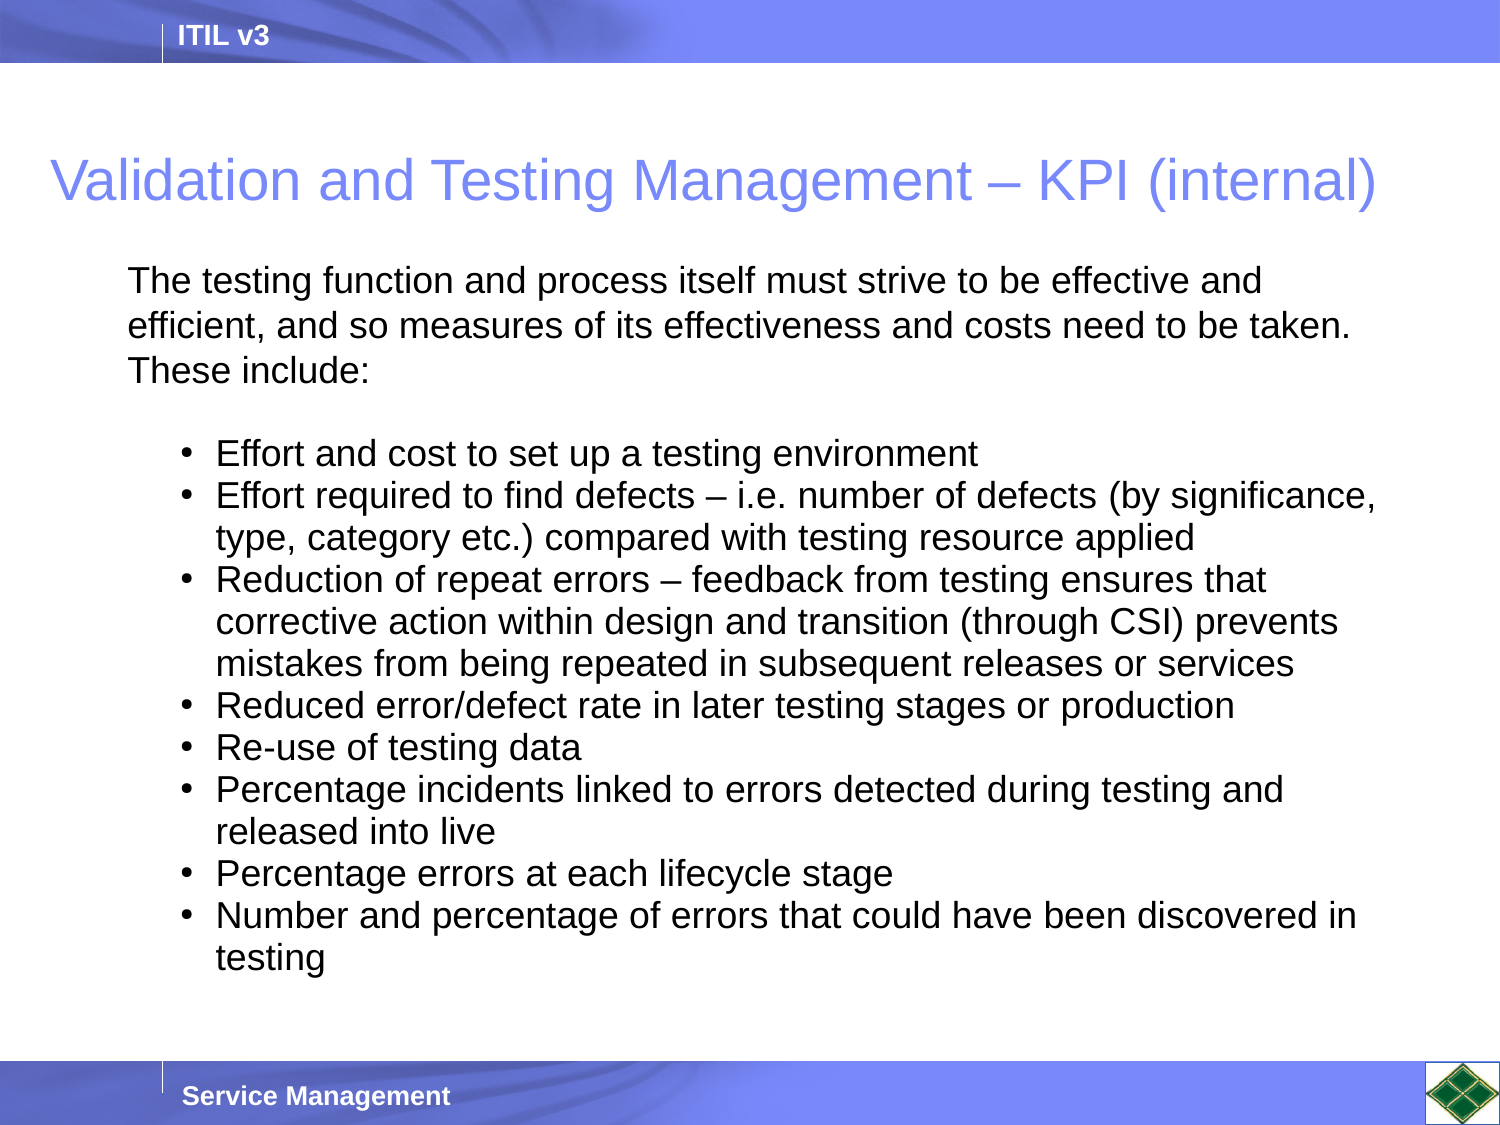

Validation and Testing Management – KPI (internal)
The testing function and process itself must strive to be effective and efficient, and so measures of its effectiveness and costs need to be taken. These include:
Effort and cost to set up a testing environment
Effort required to find defects – i.e. number of defects (by significance, type, category etc.) compared with testing resource applied
Reduction of repeat errors – feedback from testing ensures that corrective action within design and transition (through CSI) prevents mistakes from being repeated in subsequent releases or services
Reduced error/defect rate in later testing stages or production
Re-use of testing data
Percentage incidents linked to errors detected during testing and released into live
Percentage errors at each lifecycle stage
Number and percentage of errors that could have been discovered in testing